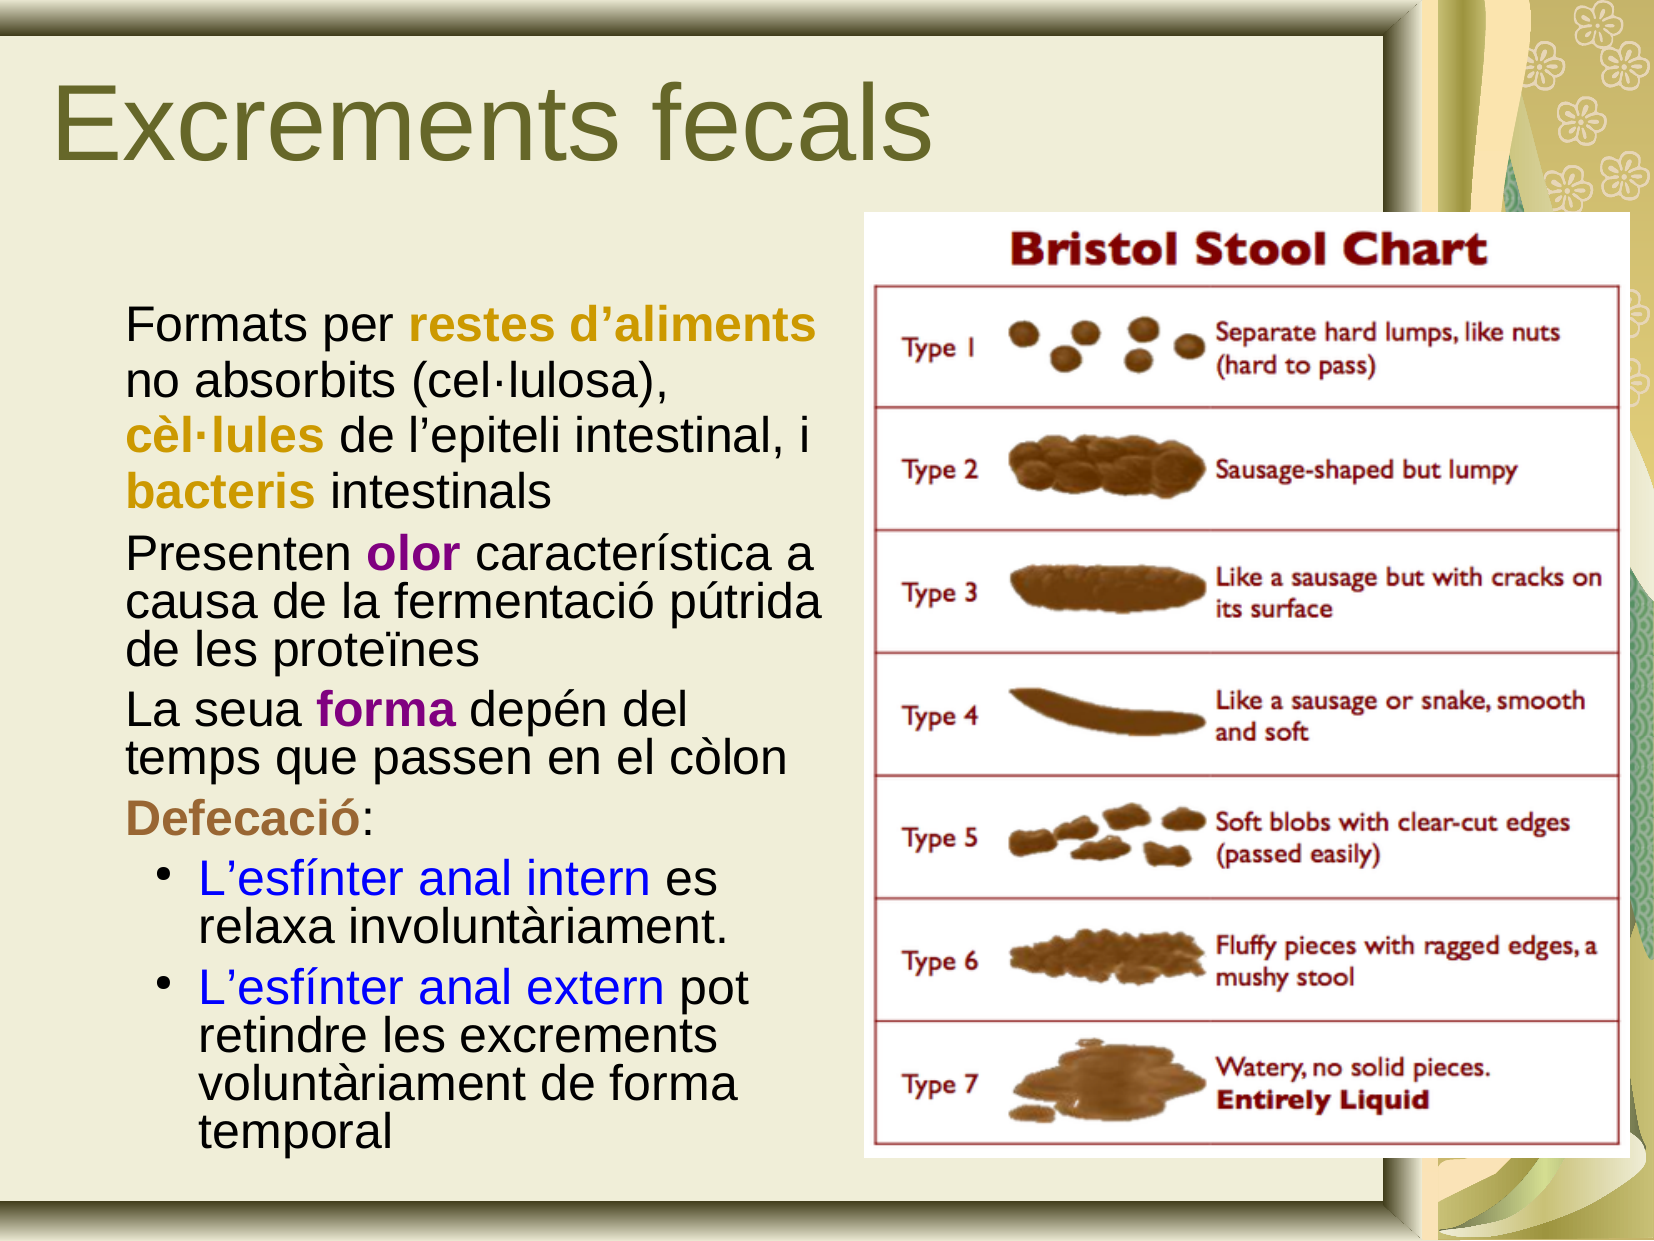

Excrements fecals
Formats per restes d’aliments no absorbits (cel·lulosa), cèl·lules de l’epiteli intestinal, i bacteris intestinals
Presenten olor característica a causa de la fermentació pútrida de les proteïnes
La seua forma depén del temps que passen en el còlon
Defecació:
L’esfínter anal intern es relaxa involuntàriament.
L’esfínter anal extern pot retindre les excrements voluntàriament de forma temporal